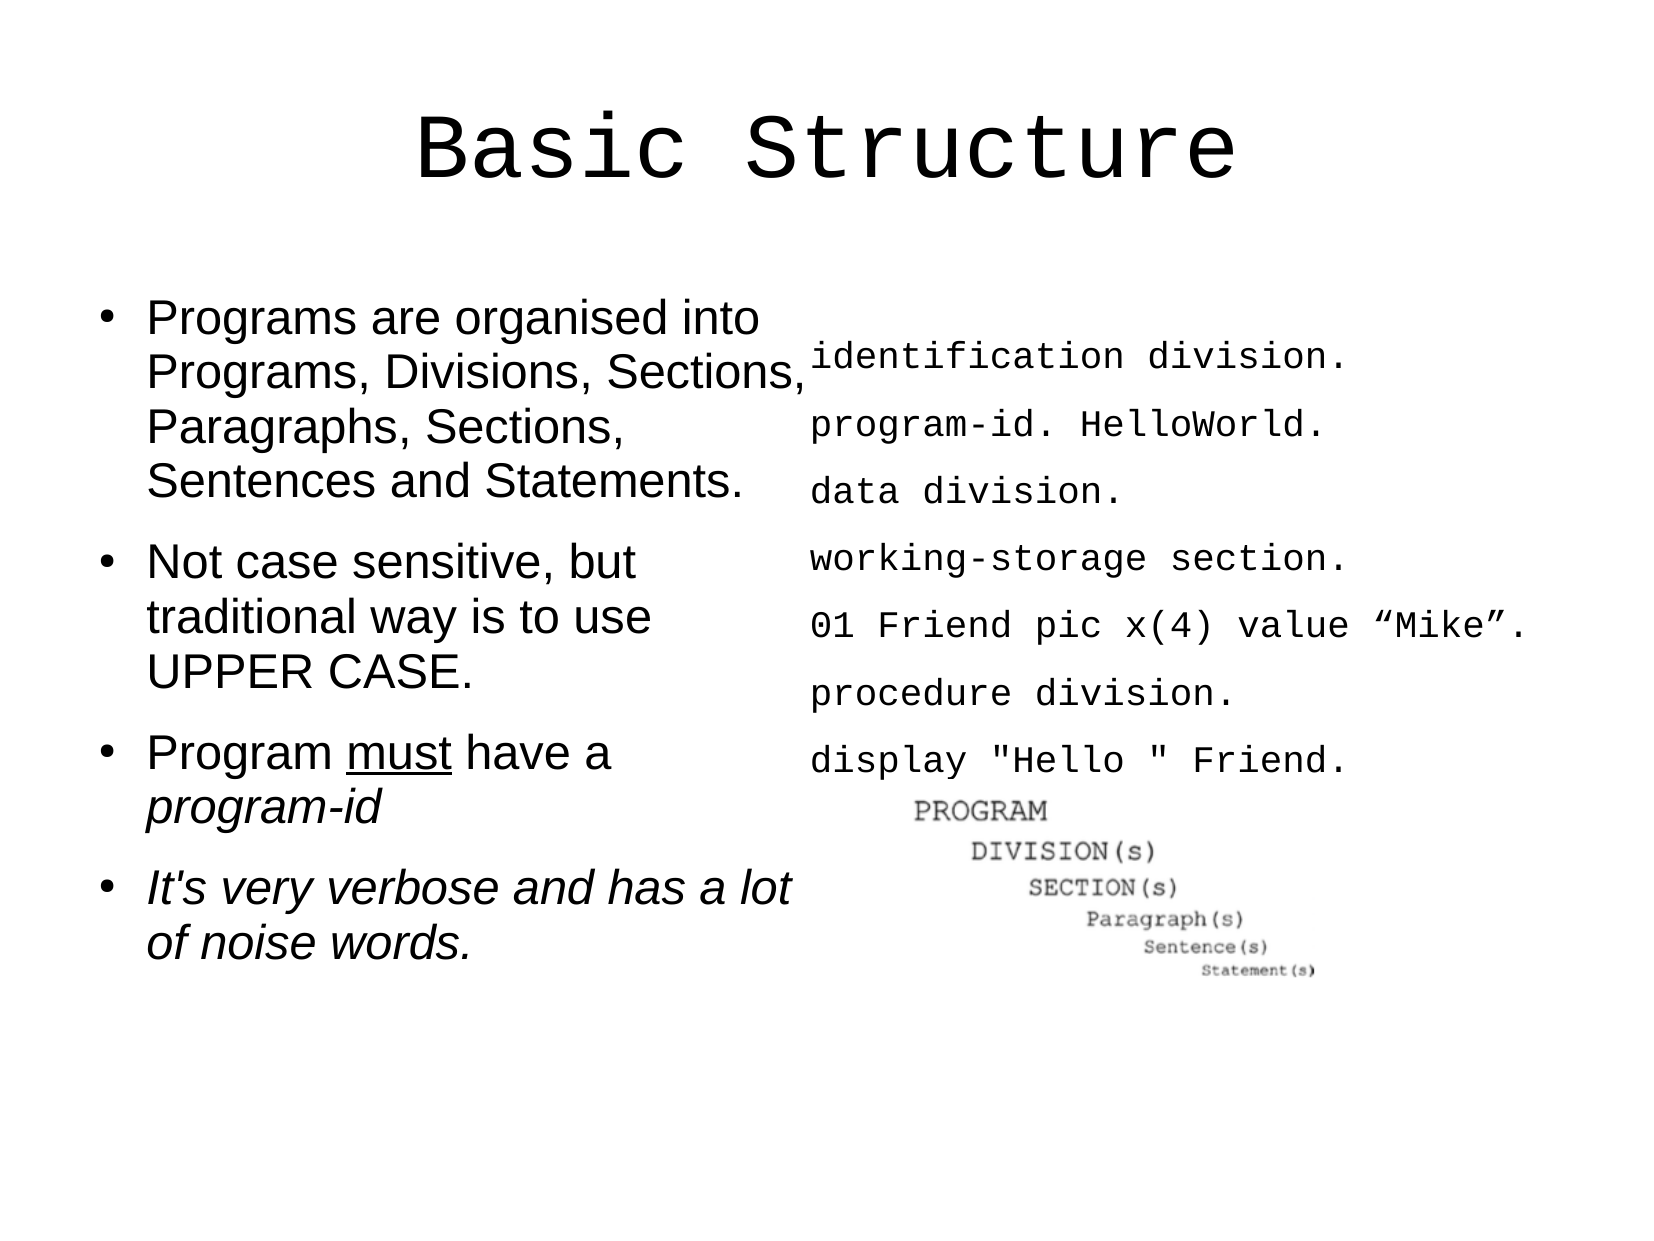

# Basic Structure
Programs are organised into Programs, Divisions, Sections, Paragraphs, Sections, Sentences and Statements.
Not case sensitive, but traditional way is to use UPPER CASE.
Program must have a program-id
It's very verbose and has a lot of noise words.
identification division.
program-id. HelloWorld.
data division.
working-storage section.
01 Friend	pic x(4) value “Mike”.
procedure division.
display "Hello " Friend.